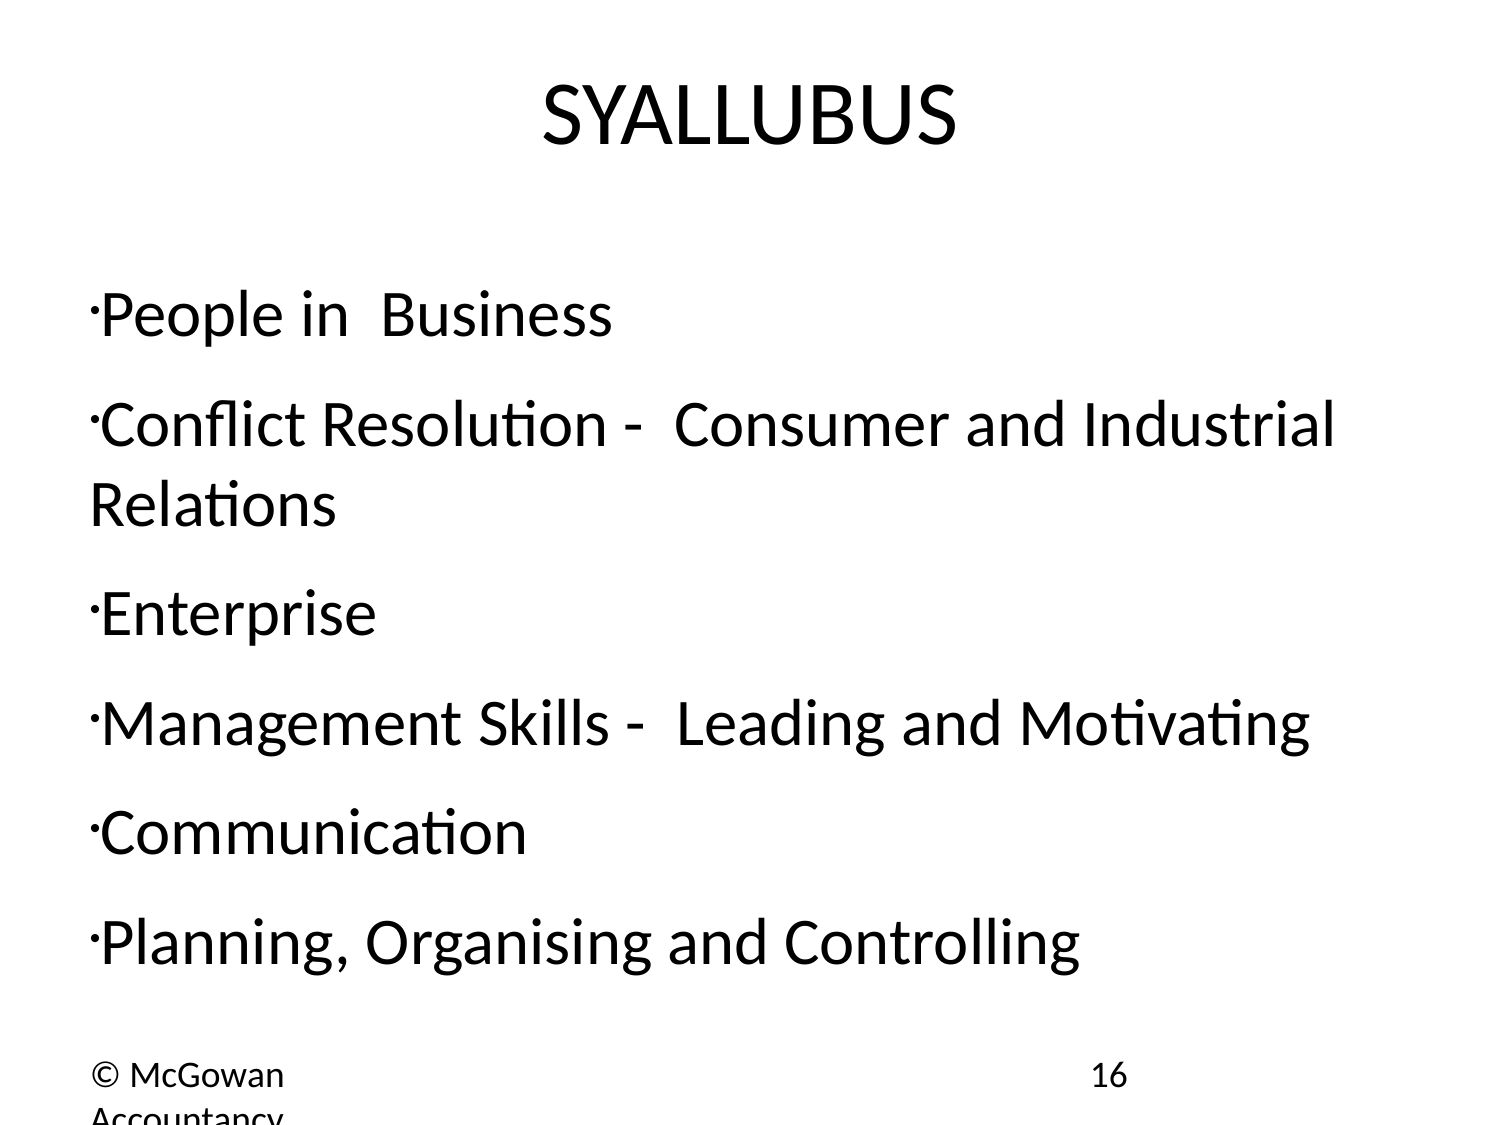

# SYALLUBUS
People in Business
Conflict Resolution - Consumer and Industrial Relations
Enterprise
Management Skills - Leading and Motivating
Communication
Planning, Organising and Controlling
© McGowan Accountancy Services
16